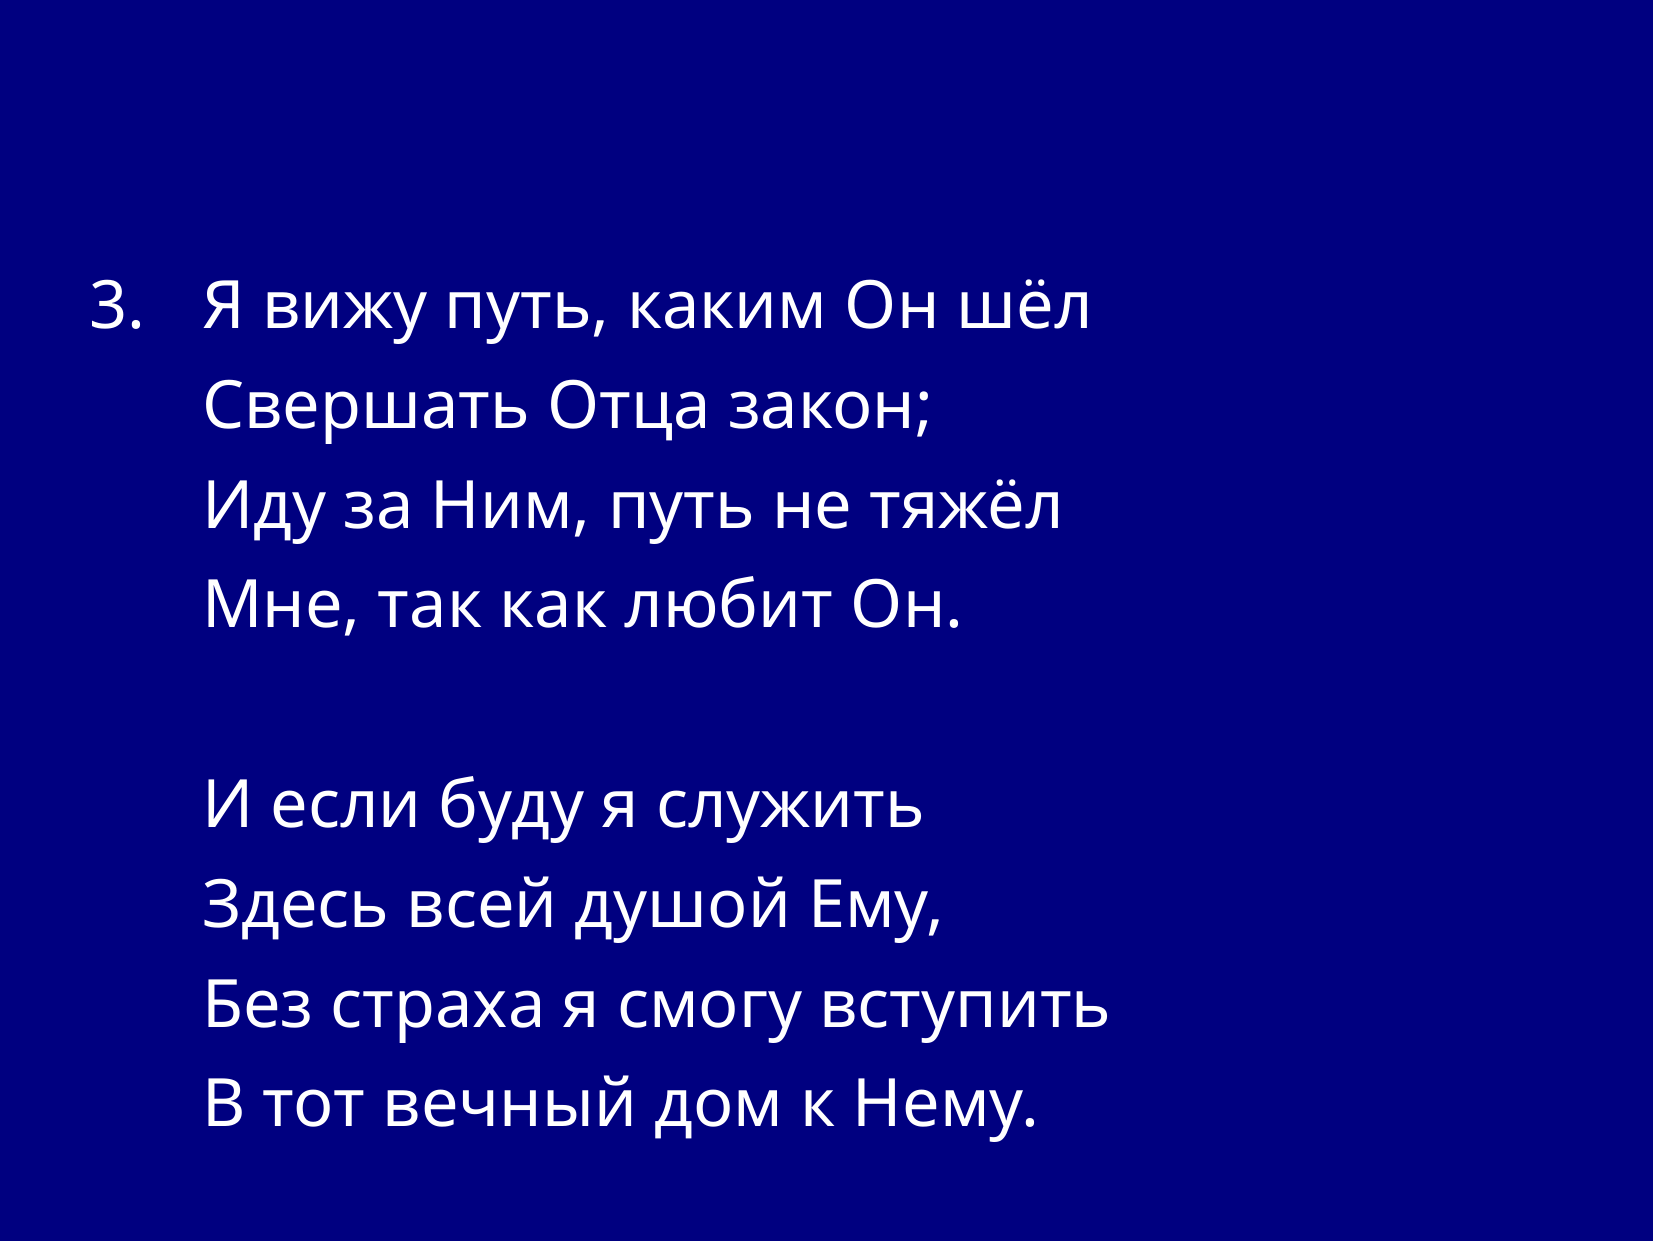

3.	Я вижу путь, каким Он шёл
	Свершать Отца закон;
	Иду за Ним, путь не тяжёл
	Мне, так как любит Он.
	И если буду я служить
	Здесь всей душой Ему,
	Без страха я смогу вступить
	В тот вечный дом к Нему.